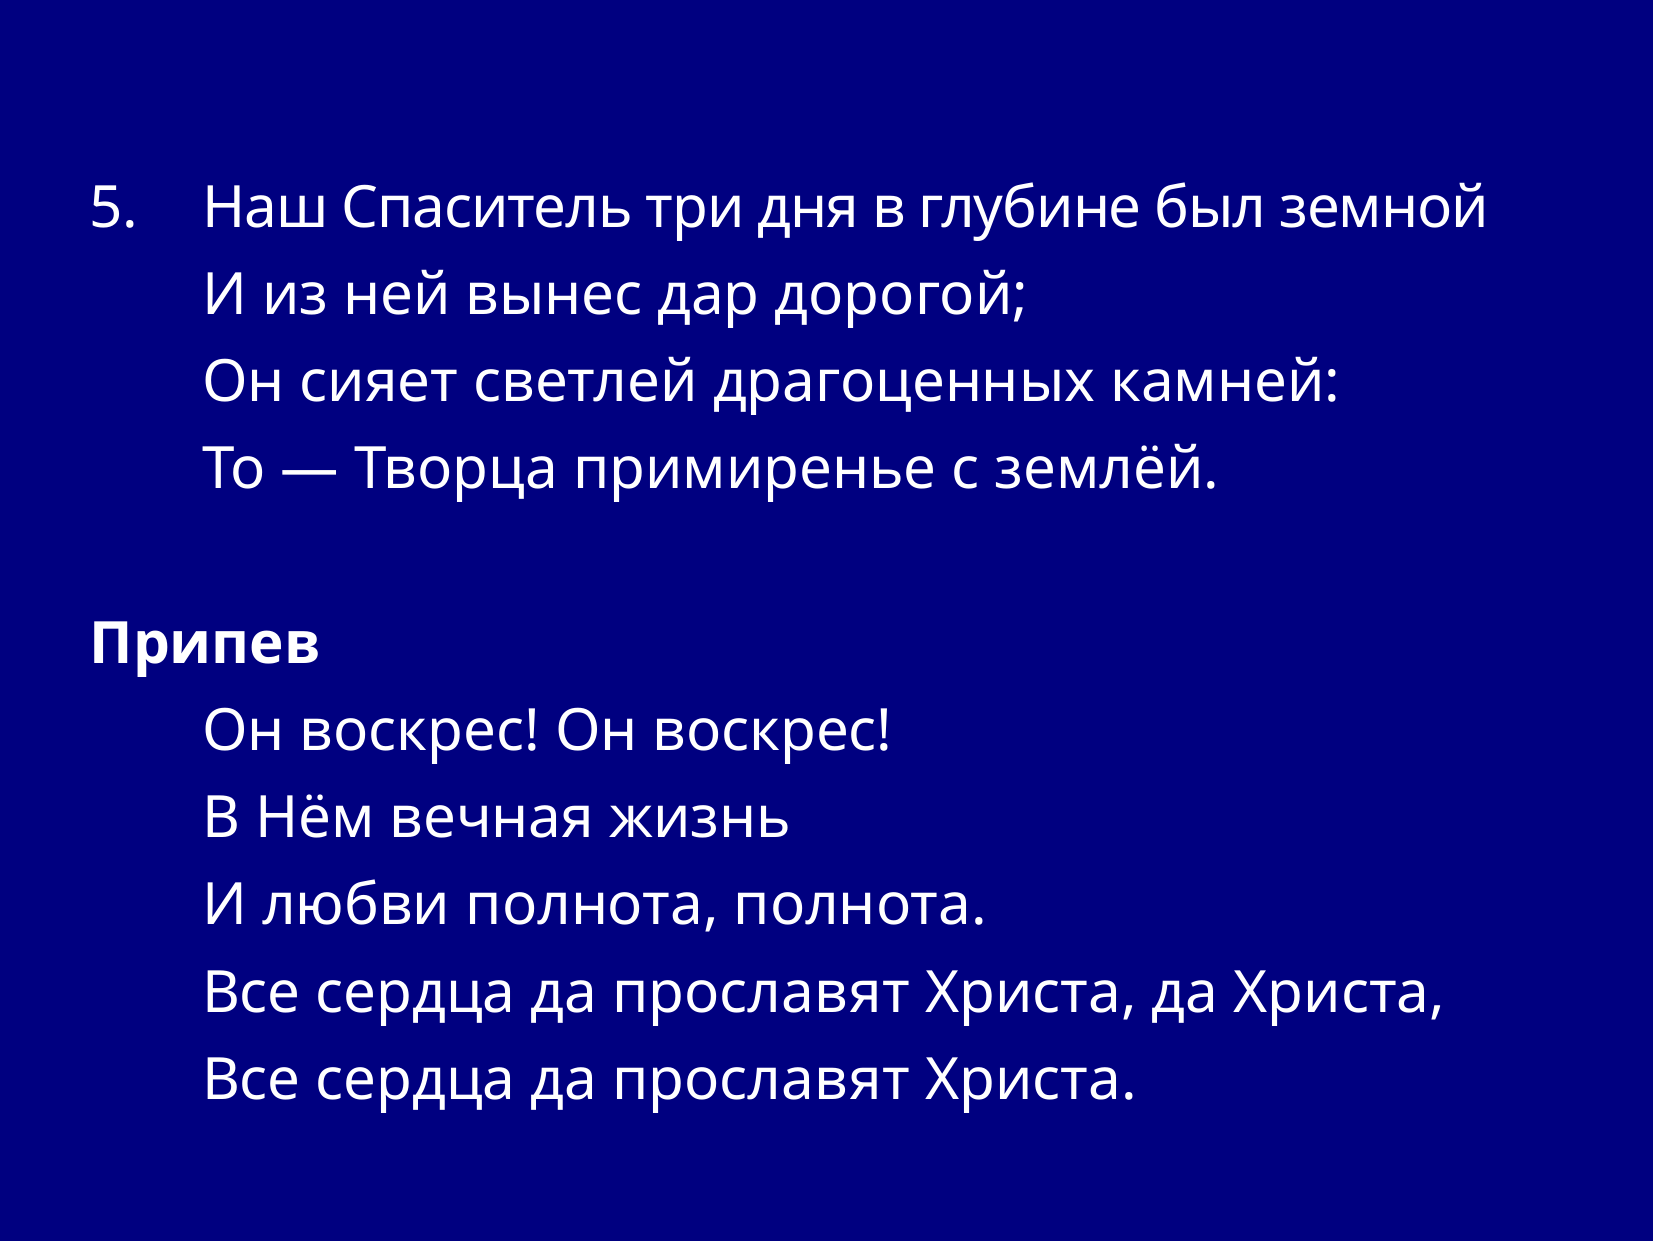

5.	Наш Спаситель три дня в глубине был земной
	И из ней вынес дар дорогой;
	Он сияет светлей драгоценных камней:
	То — Творца примиренье с землёй.
Припев
	Он воскрес! Он воскрес!
	В Нём вечная жизнь
	И любви полнота, полнота.
	Все сердца да прославят Христа, да Христа,
	Все сердца да прославят Христа.